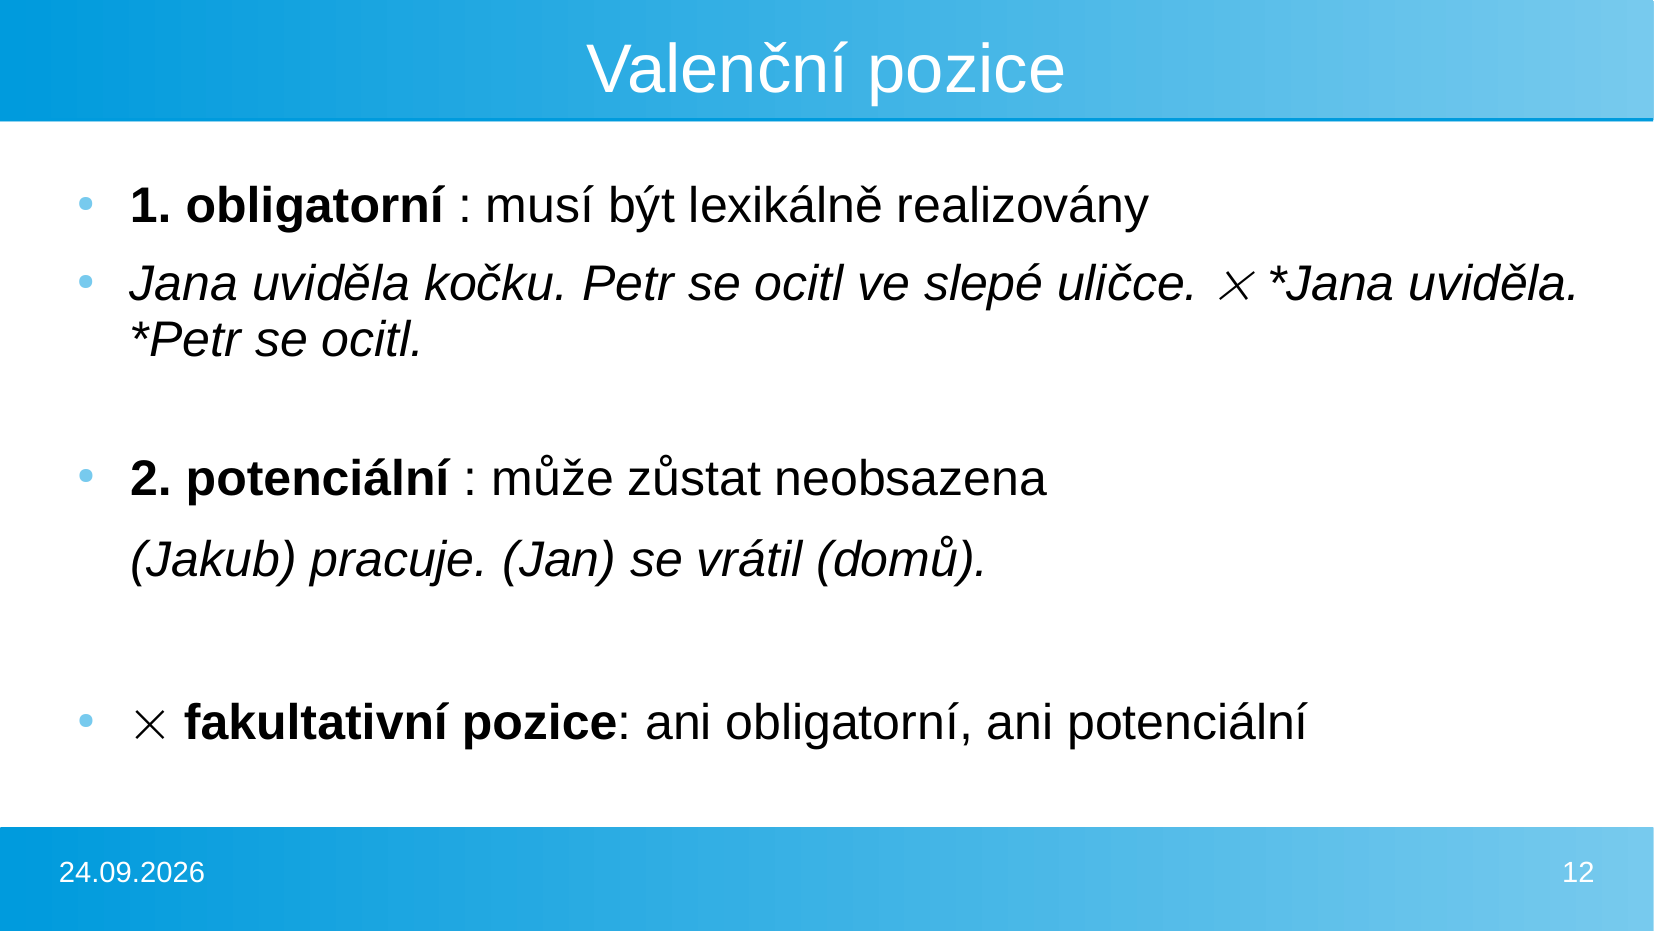

# Valenční pozice
1. obligatorní : musí být lexikálně realizovány
Jana uviděla kočku. Petr se ocitl ve slepé uličce.  *Jana uviděla. *Petr se ocitl.
2. potenciální : může zůstat neobsazena
(Jakub) pracuje. (Jan) se vrátil (domů).
 fakultativní pozice: ani obligatorní, ani potenciální
12